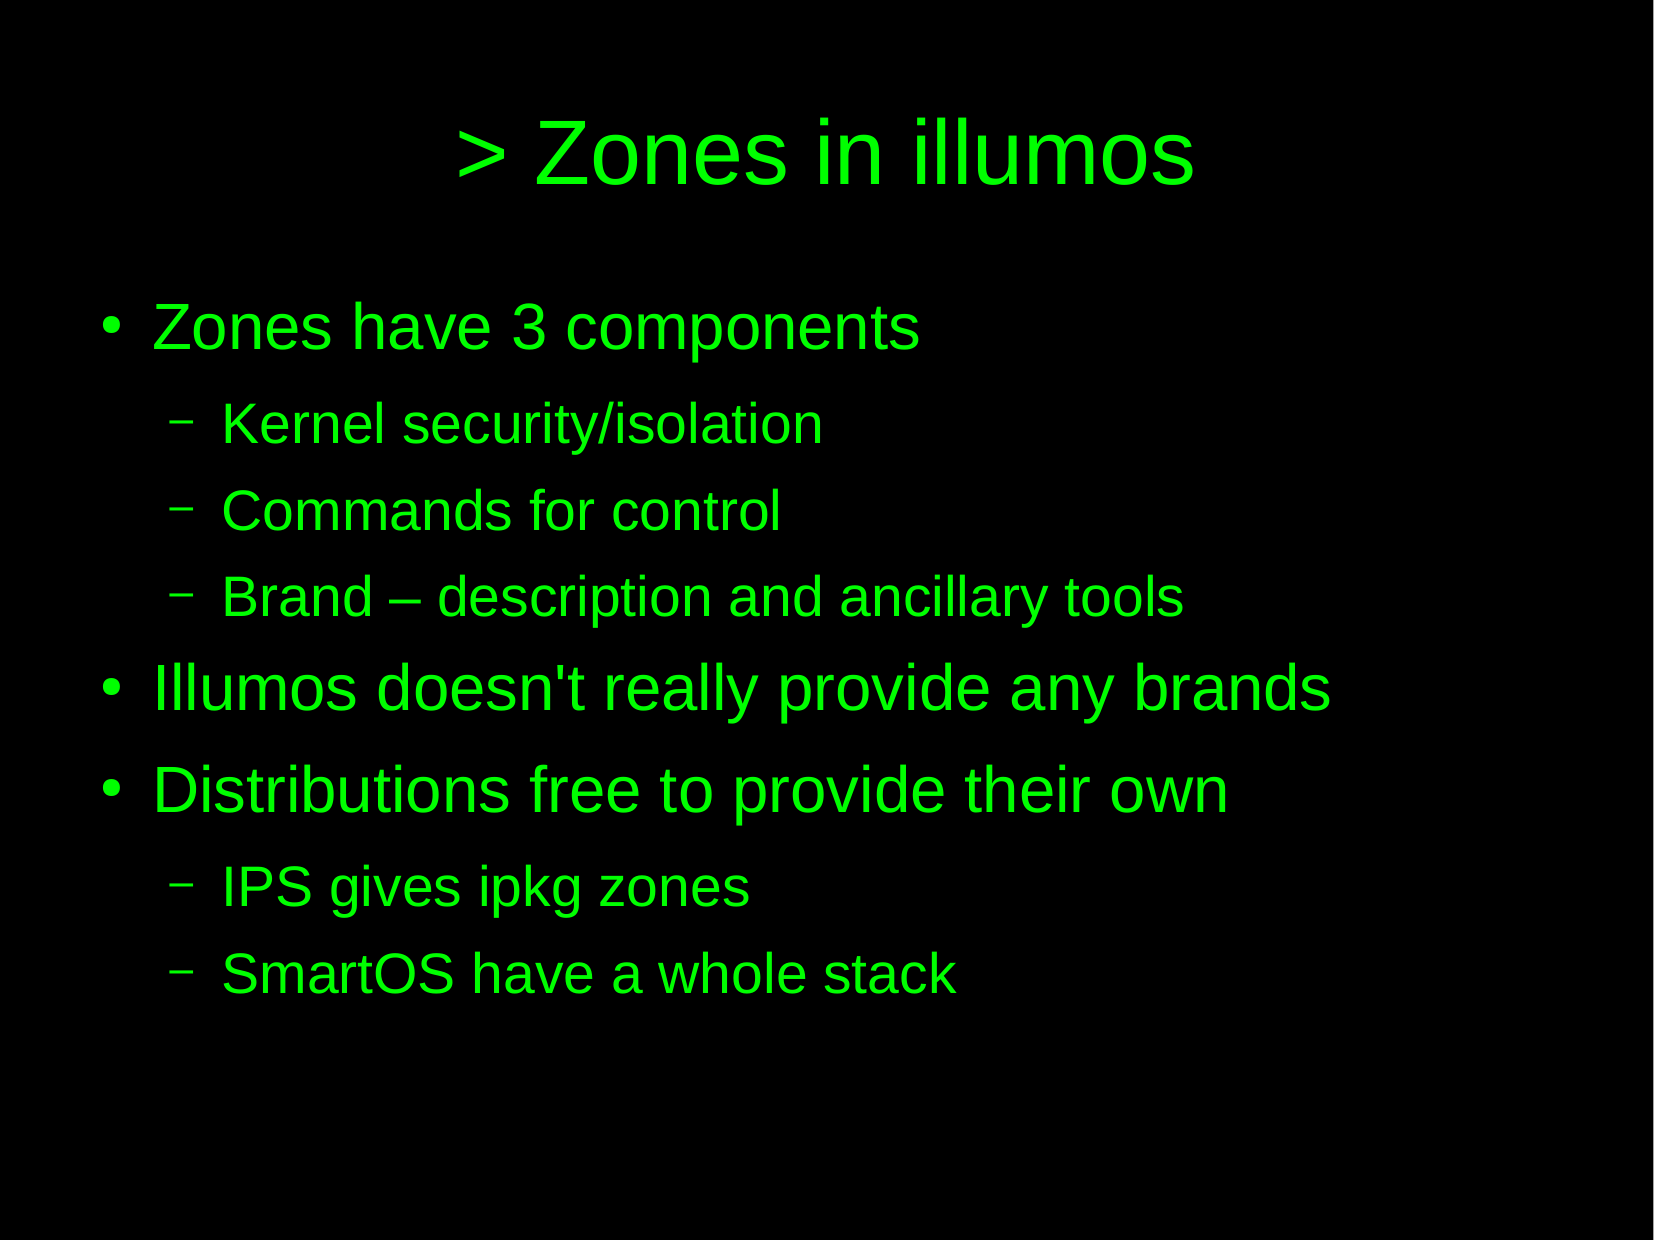

# > Zones in illumos
Zones have 3 components
Kernel security/isolation
Commands for control
Brand – description and ancillary tools
Illumos doesn't really provide any brands
Distributions free to provide their own
IPS gives ipkg zones
SmartOS have a whole stack